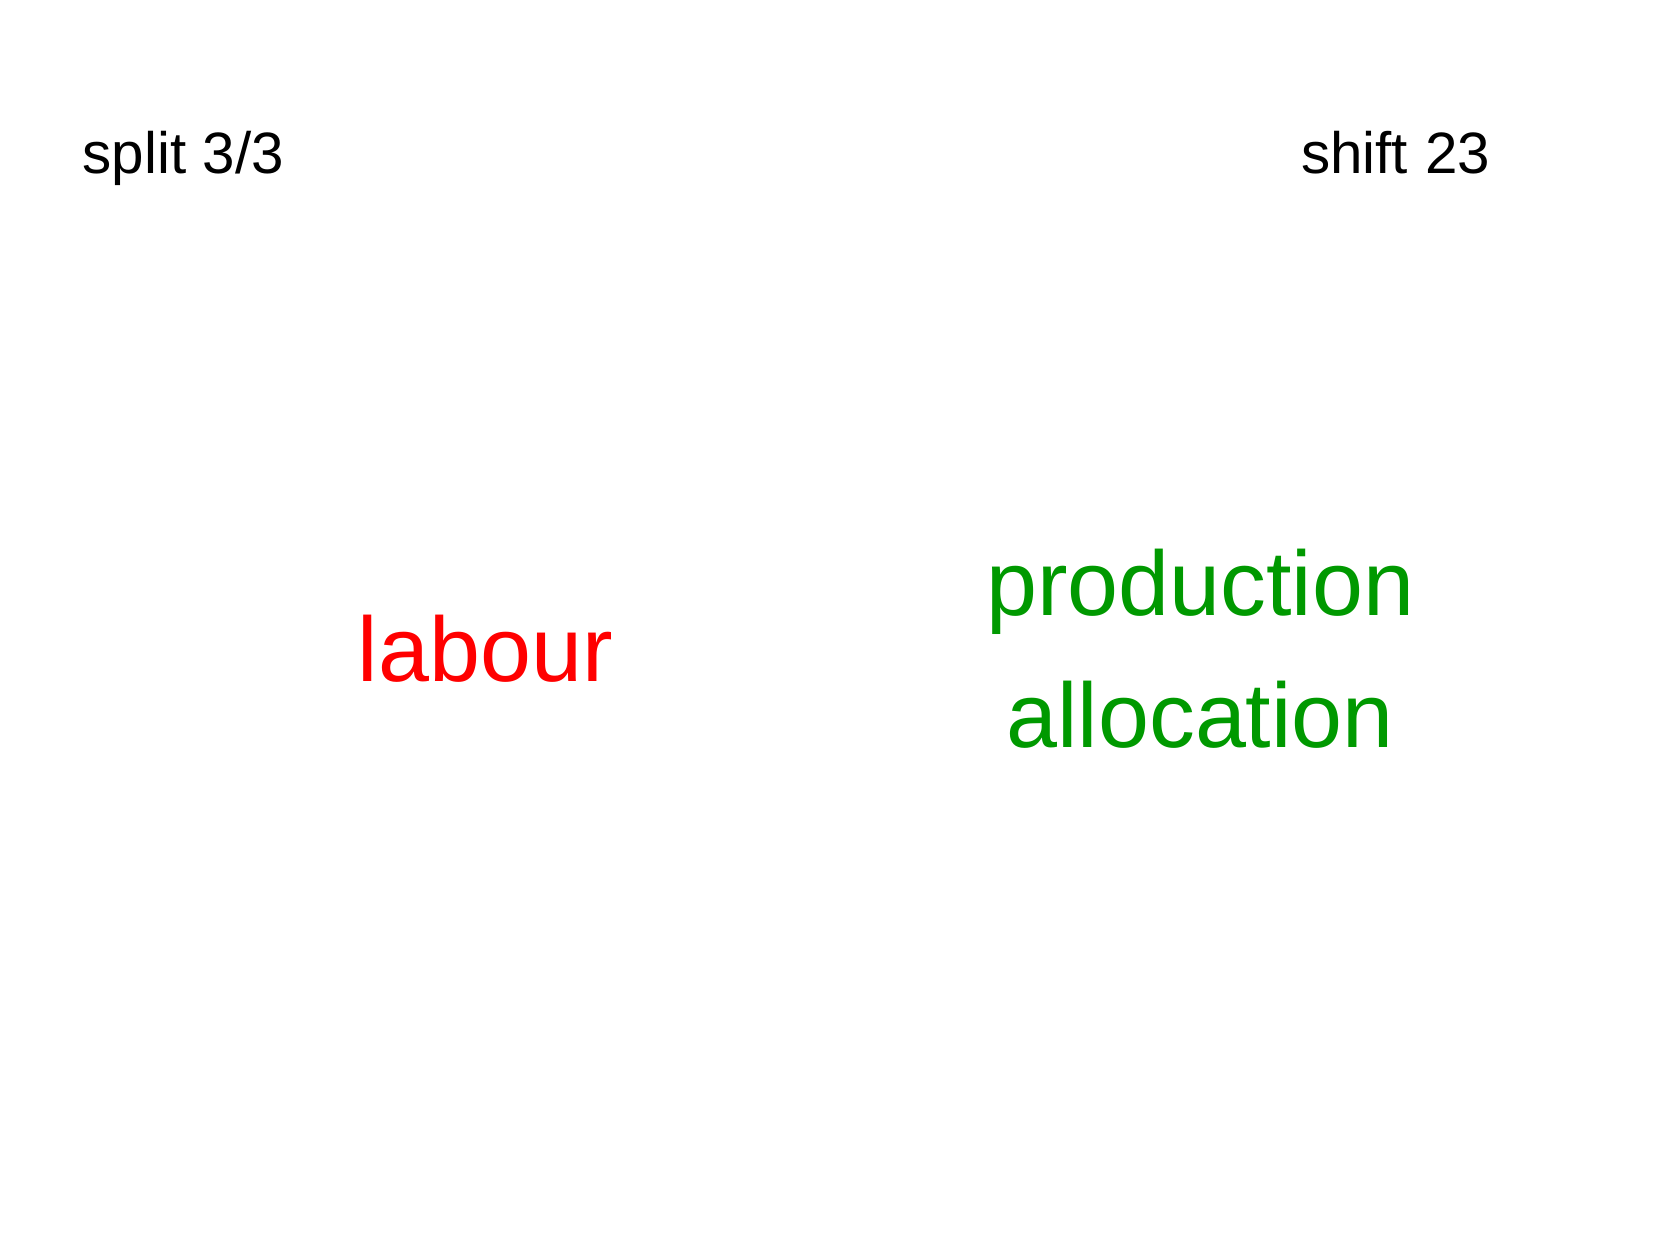

# split 3/3
shift
23
labour
production
allocation